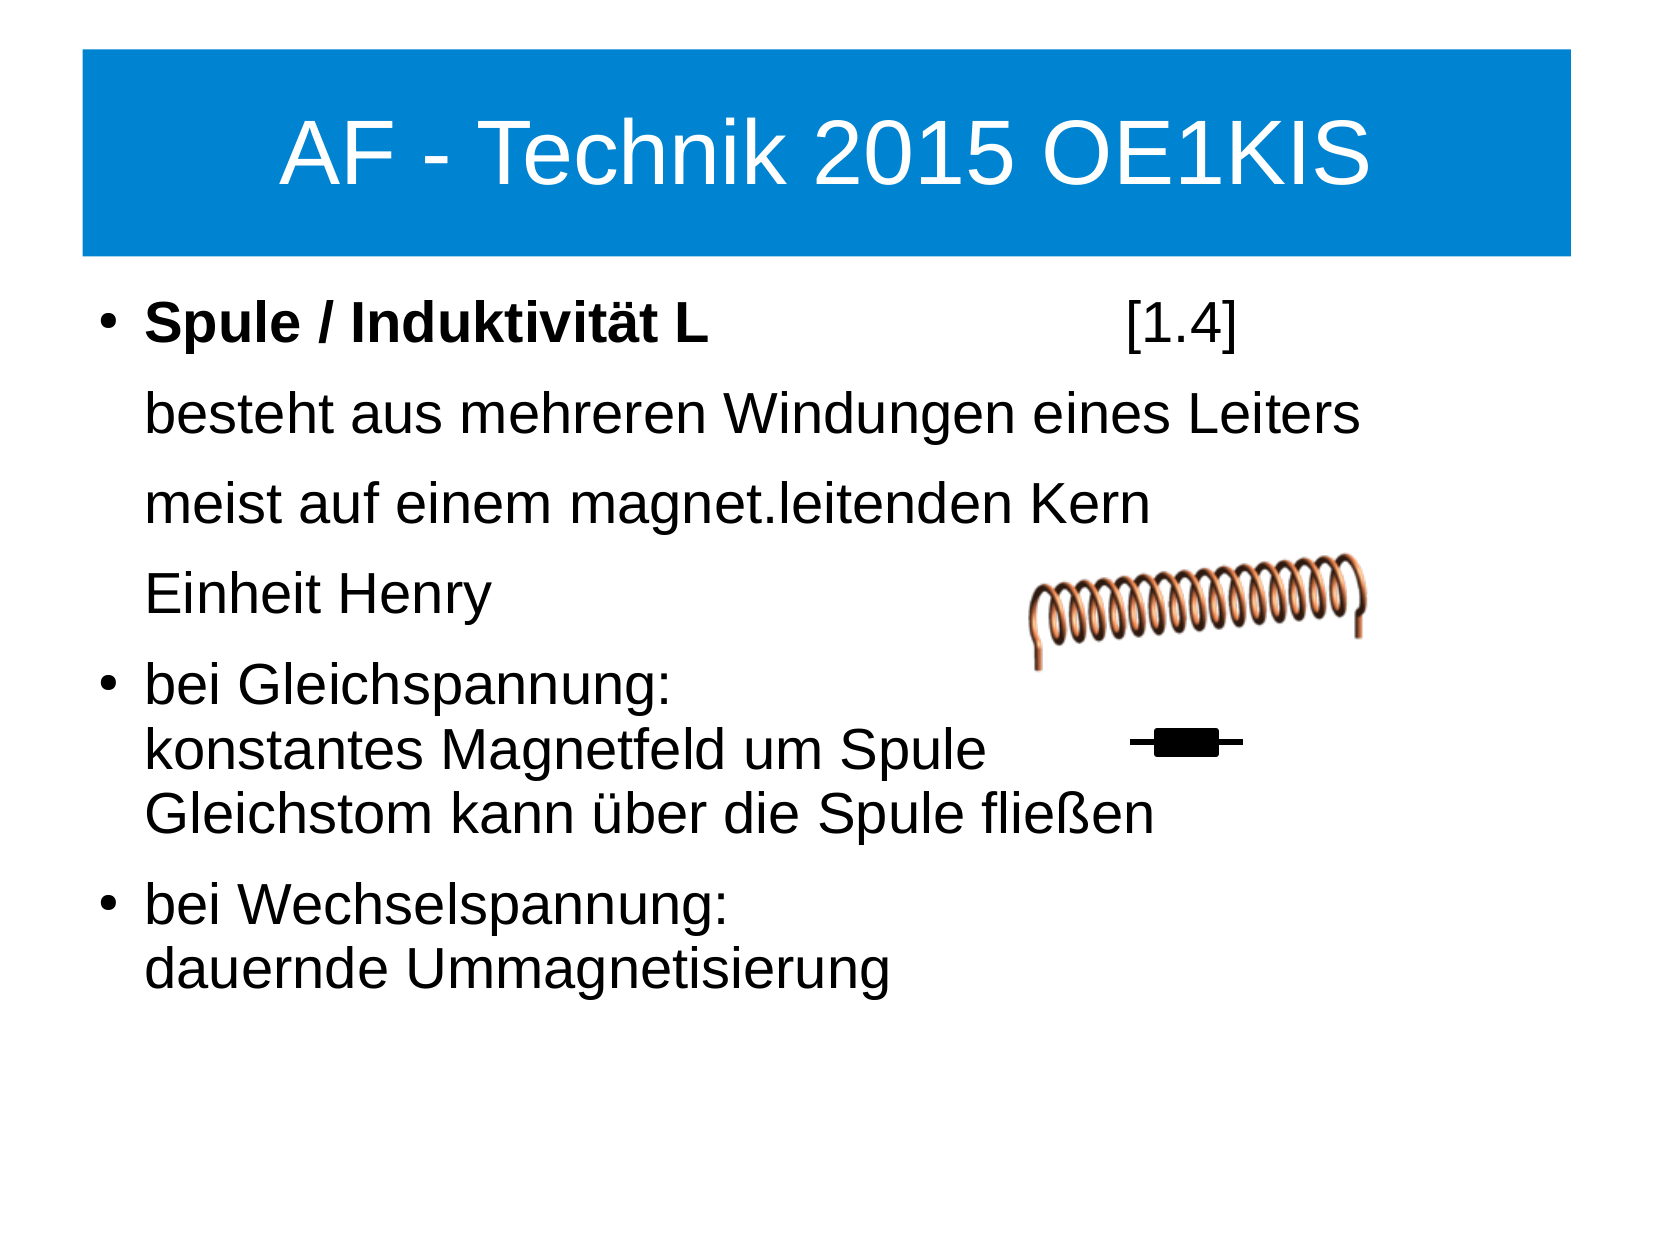

# AF - Technik 2015 OE1KIS
Spule / Induktivität L [1.4]
besteht aus mehreren Windungen eines Leiters
meist auf einem magnet.leitenden Kern
Einheit Henry
bei Gleichspannung:
konstantes Magnetfeld um Spule
Gleichstom kann über die Spule fließen
bei Wechselspannung:
dauernde Ummagnetisierung